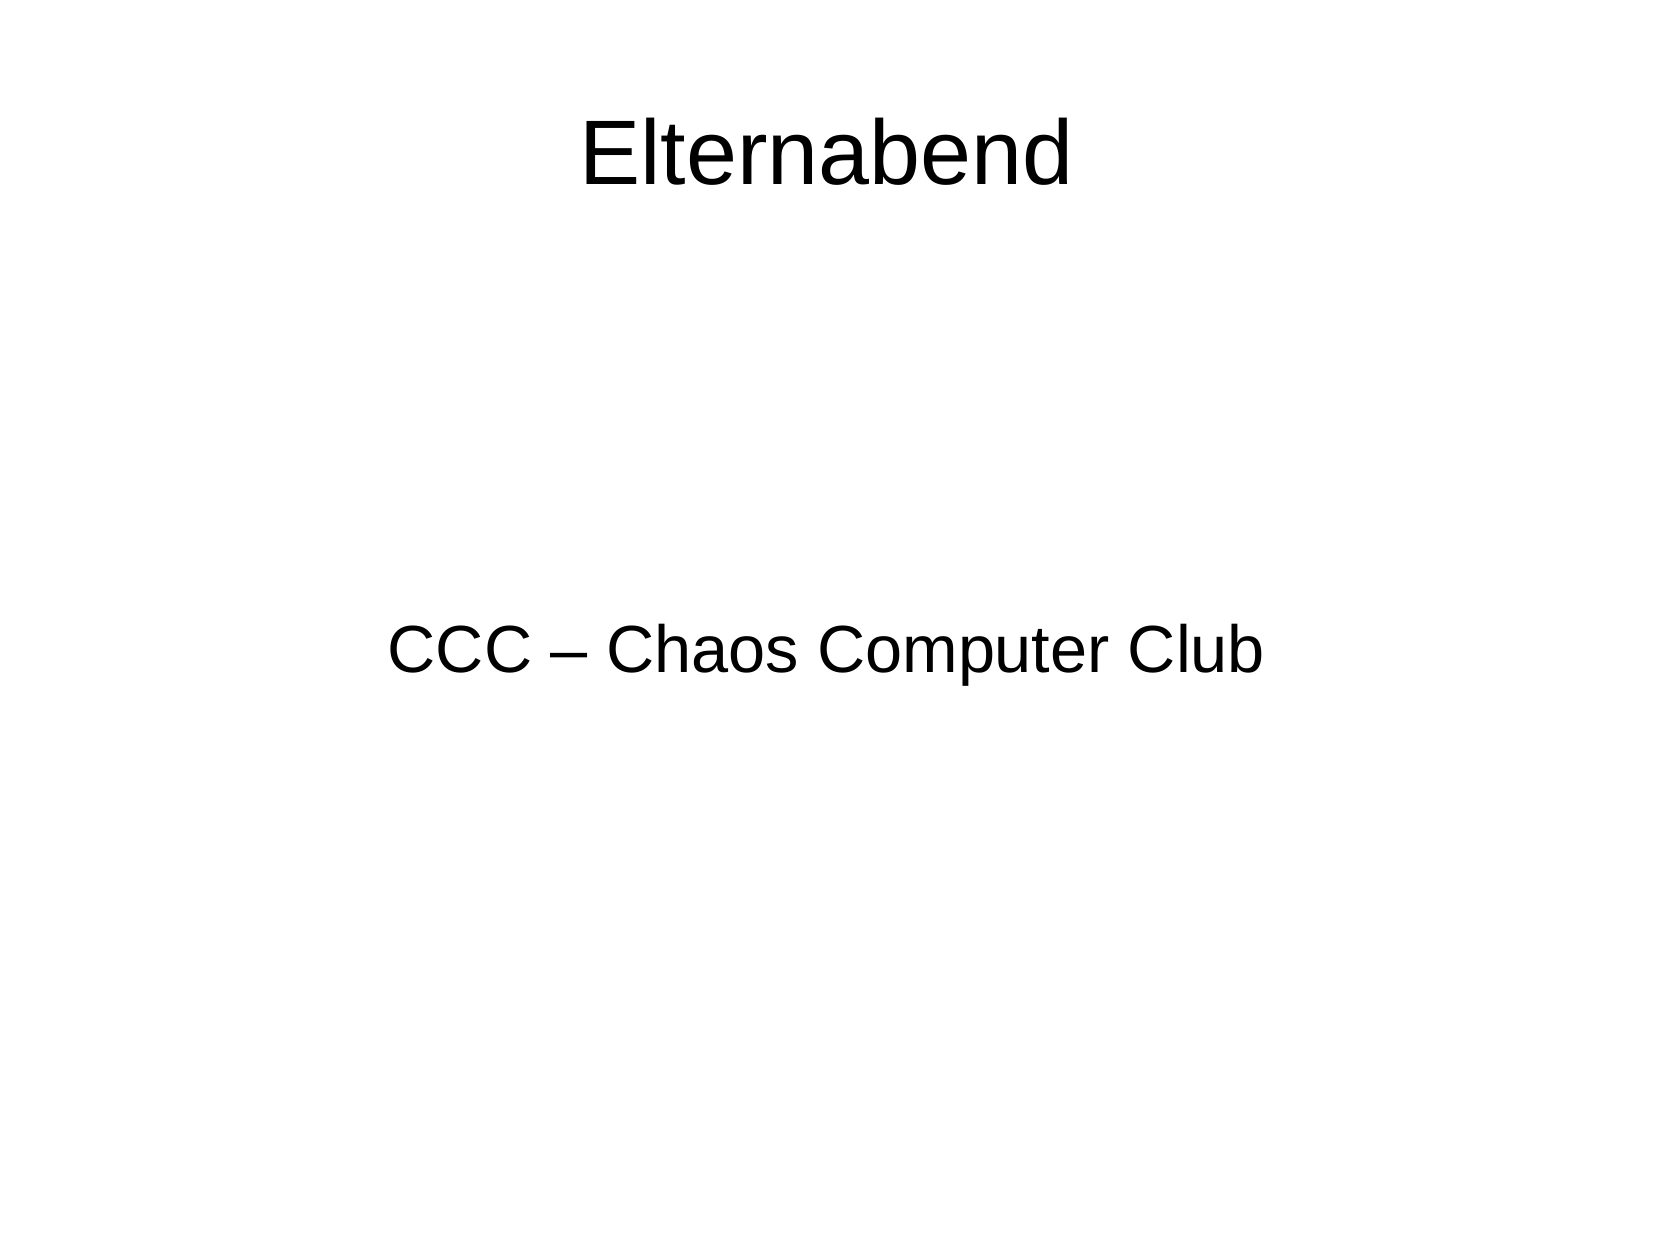

# Elternabend
CCC – Chaos Computer Club